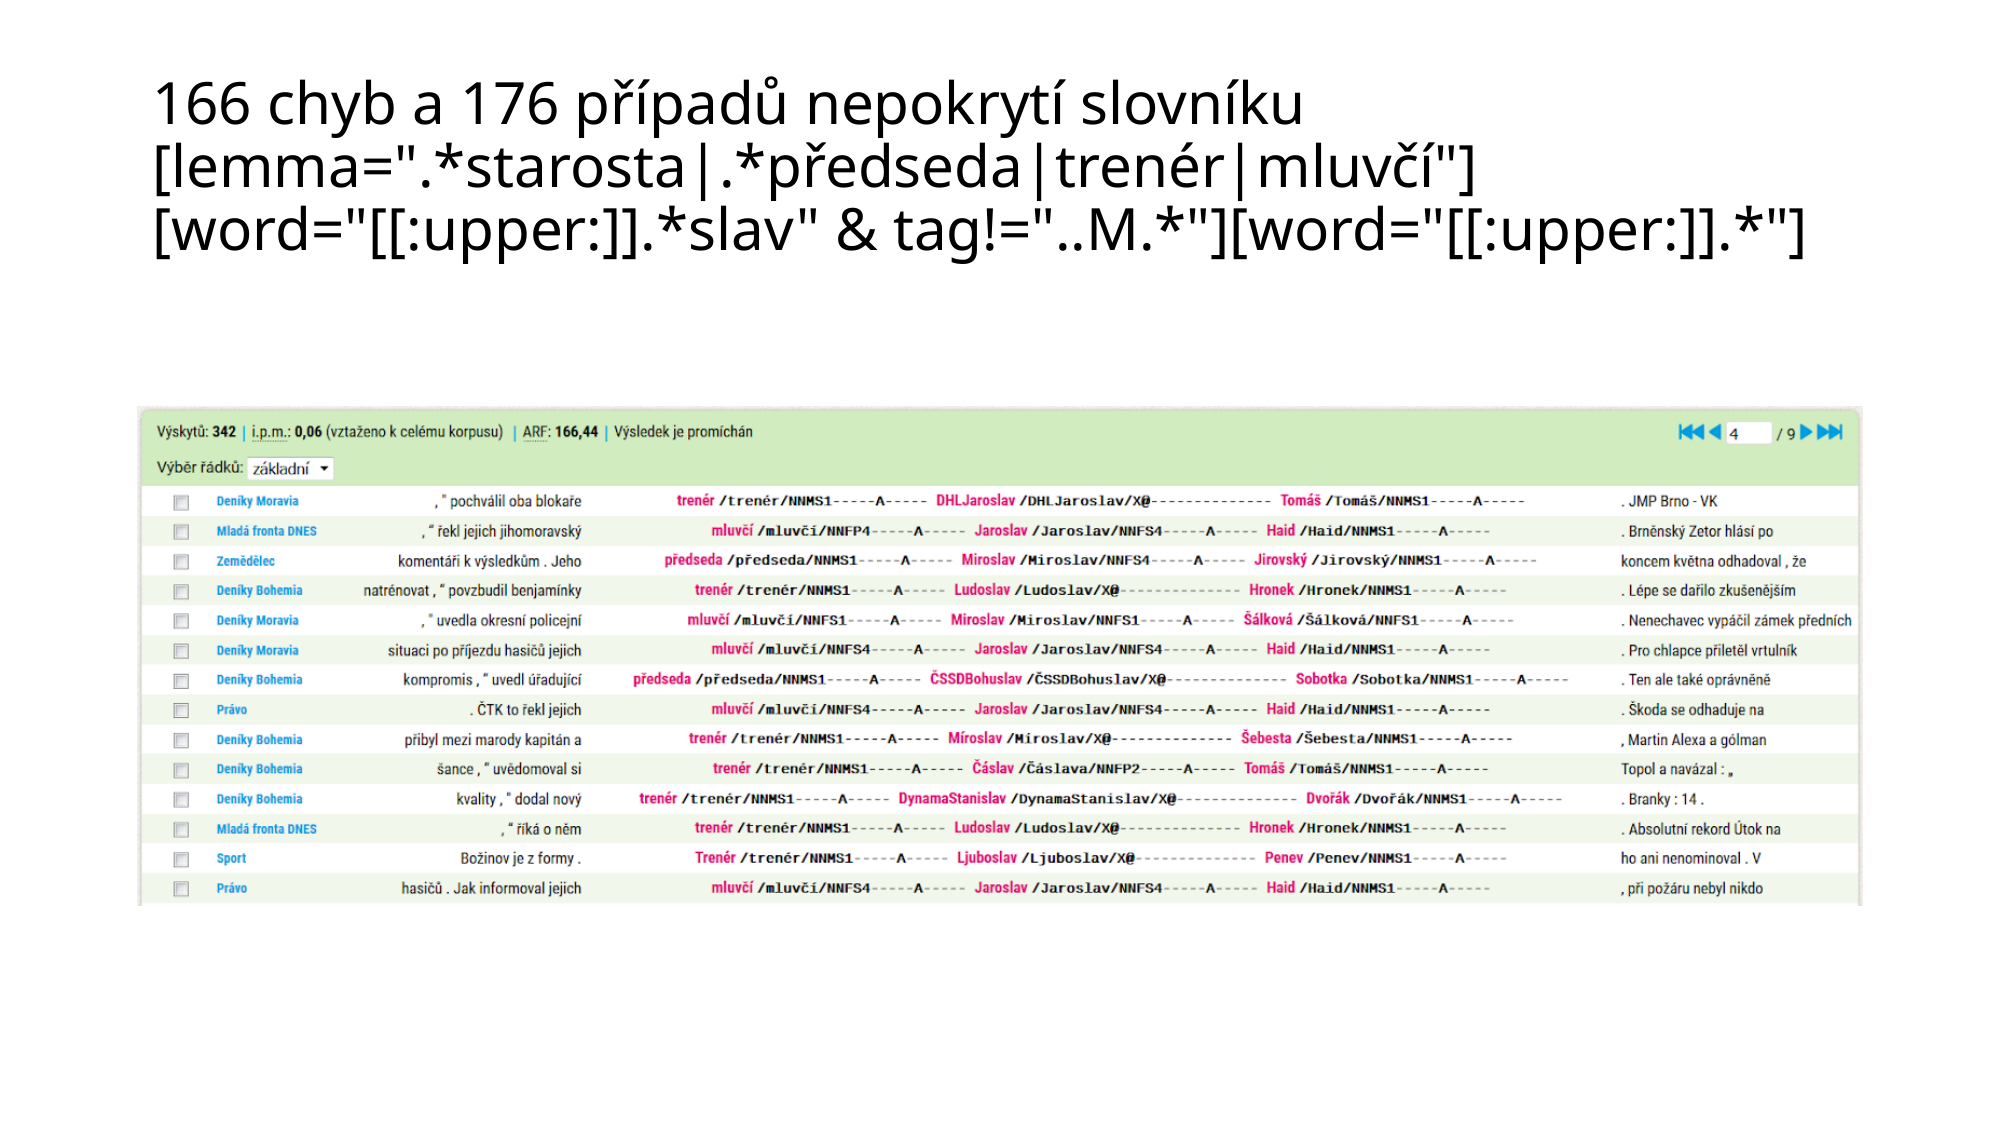

# 166 chyb a 176 případů nepokrytí slovníku [lemma=".*starosta|.*předseda|trenér|mluvčí"][word="[[:upper:]].*slav" & tag!="..M.*"][word="[[:upper:]].*"]